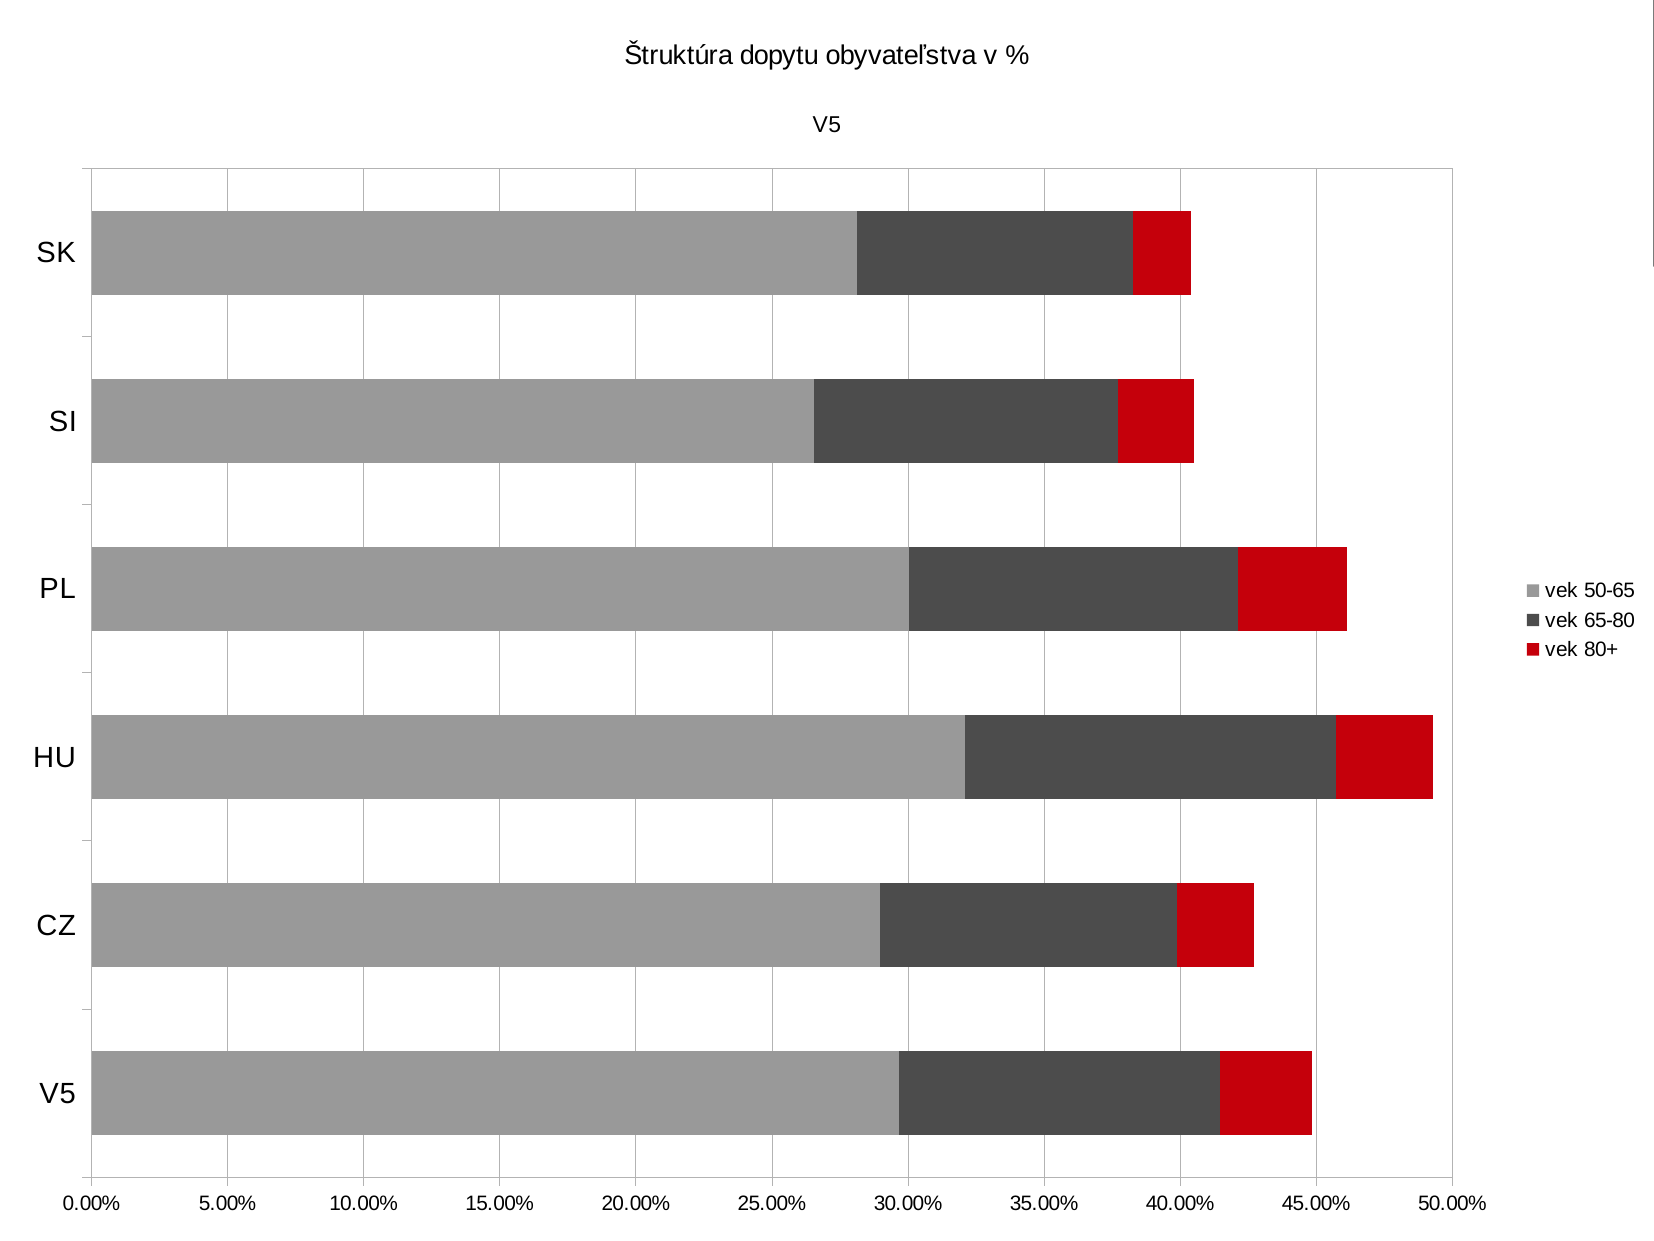

### Chart: Štruktúra dopytu obyvateľstva v %
V5
| Category | vek 50-65 | vek 65-80 | vek 80+ |
|---|---|---|---|
| V5 | 0.296675975518175 | 0.11786757050055 | 0.0339252977313387 |
| CZ | 0.289871042467624 | 0.108814258288526 | 0.0285288592996584 |
| HU | 0.32106967003259 | 0.136350395862499 | 0.0354120070168063 |
| PL | 0.300464580383136 | 0.120871739266984 | 0.03993945774163 |
| SI | 0.265357540323708 | 0.111874419577777 | 0.027862220619763 |
| SK | 0.281136663160395 | 0.101394533735886 | 0.0212855339761993 |#